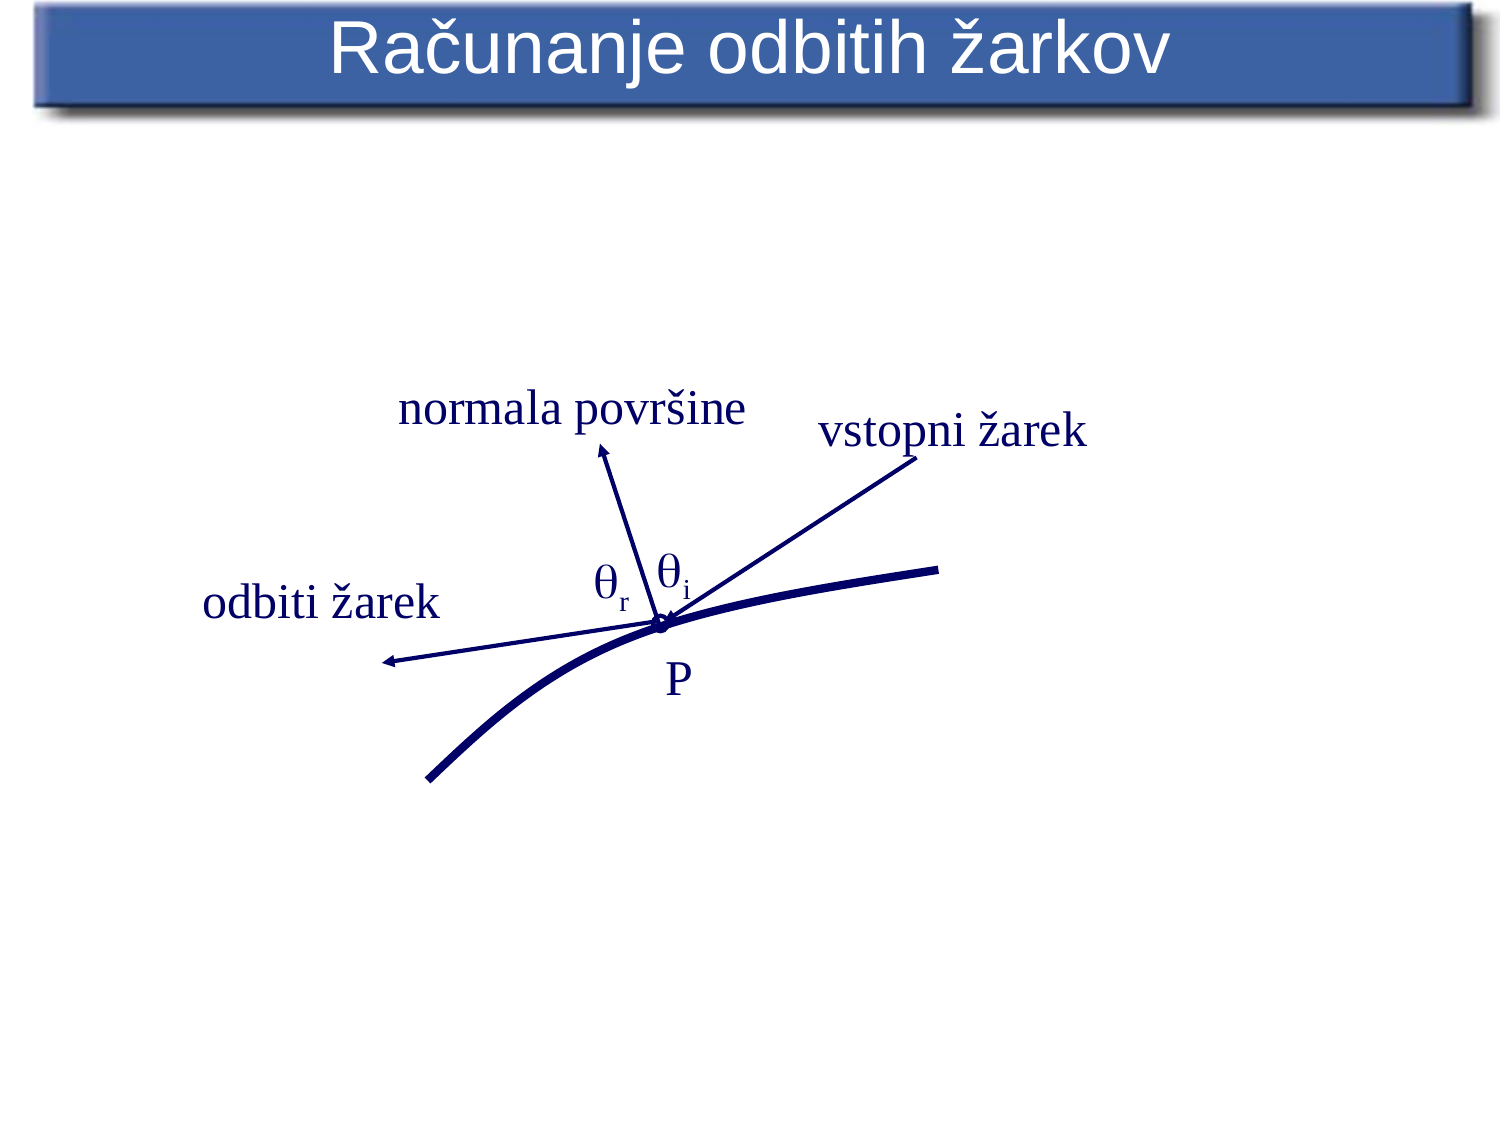

# Računanje odbitih žarkov
normala površine
vstopni žarek
i
r
odbiti žarek
P